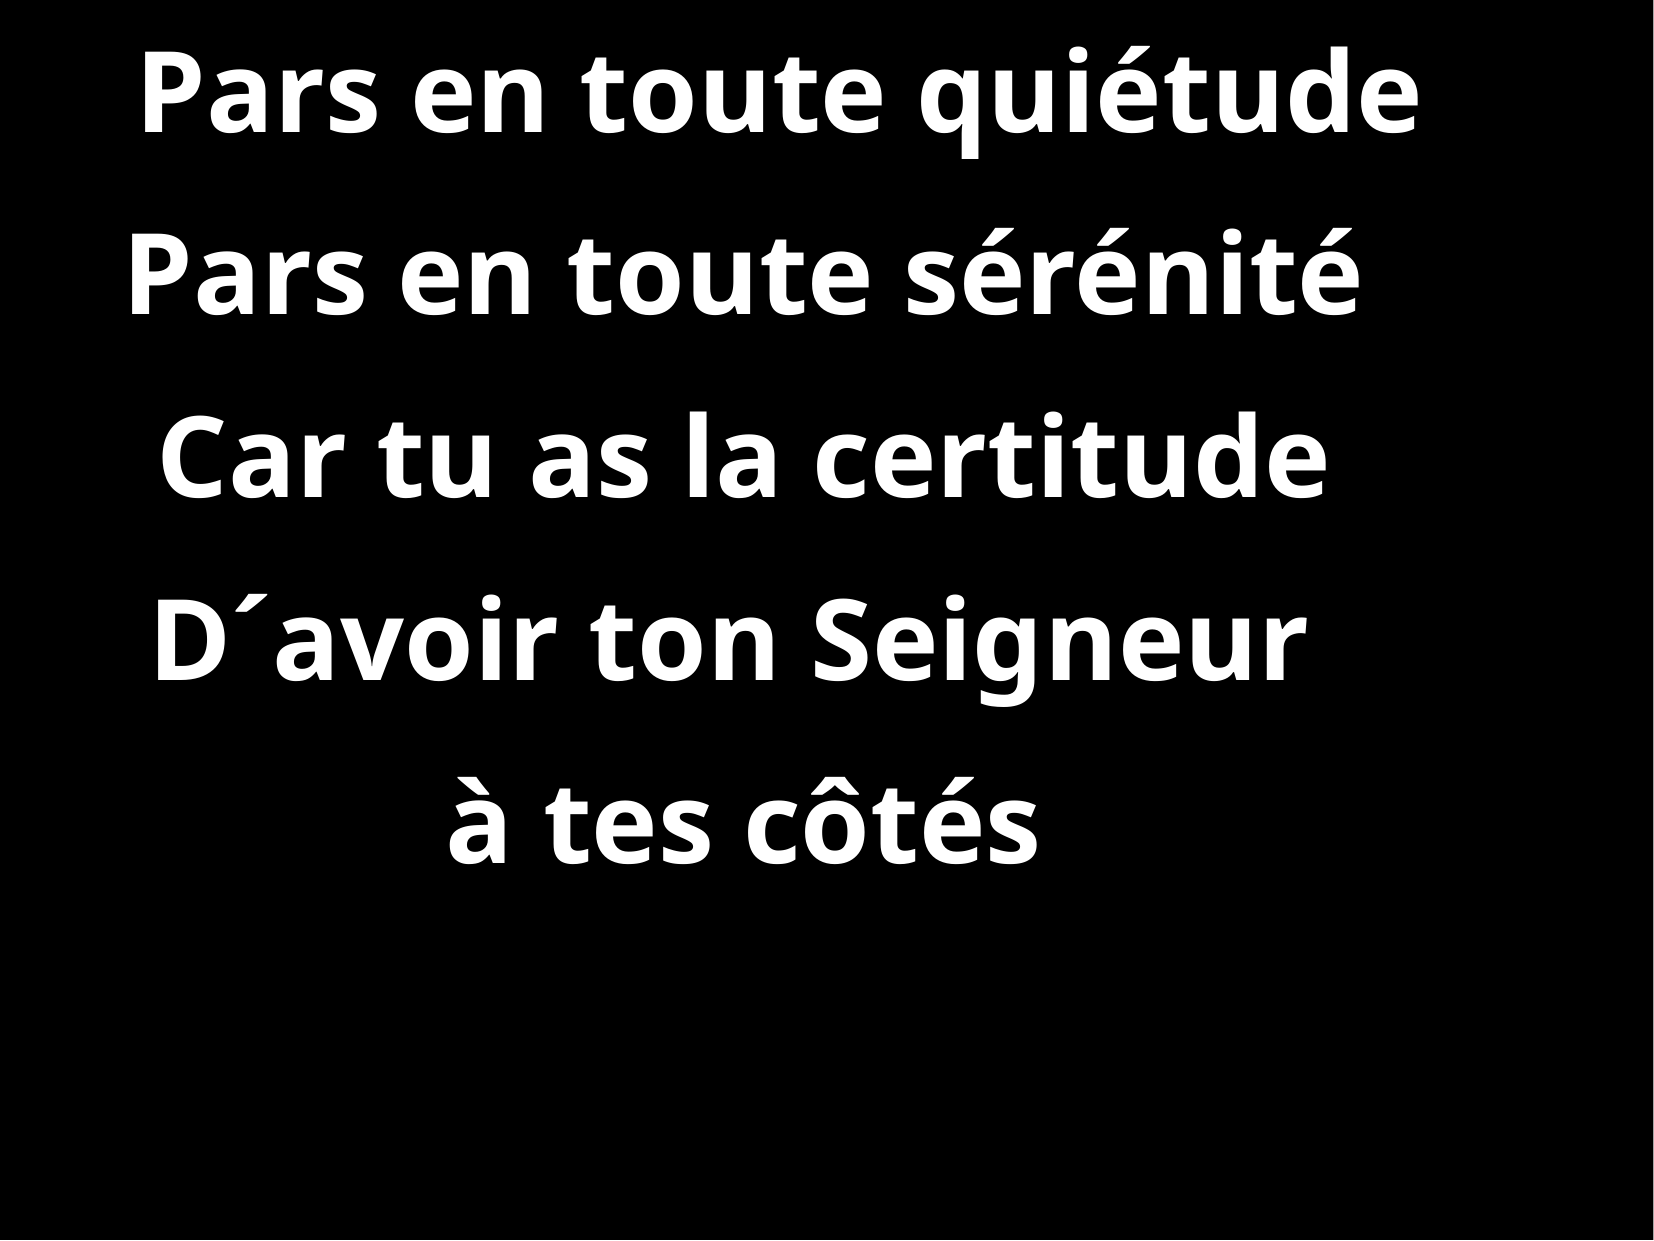

# Pars en toute quiétude
Pars en toute sérénité
Car tu as la certitude
D´avoir ton Seigneur
à tes côtés